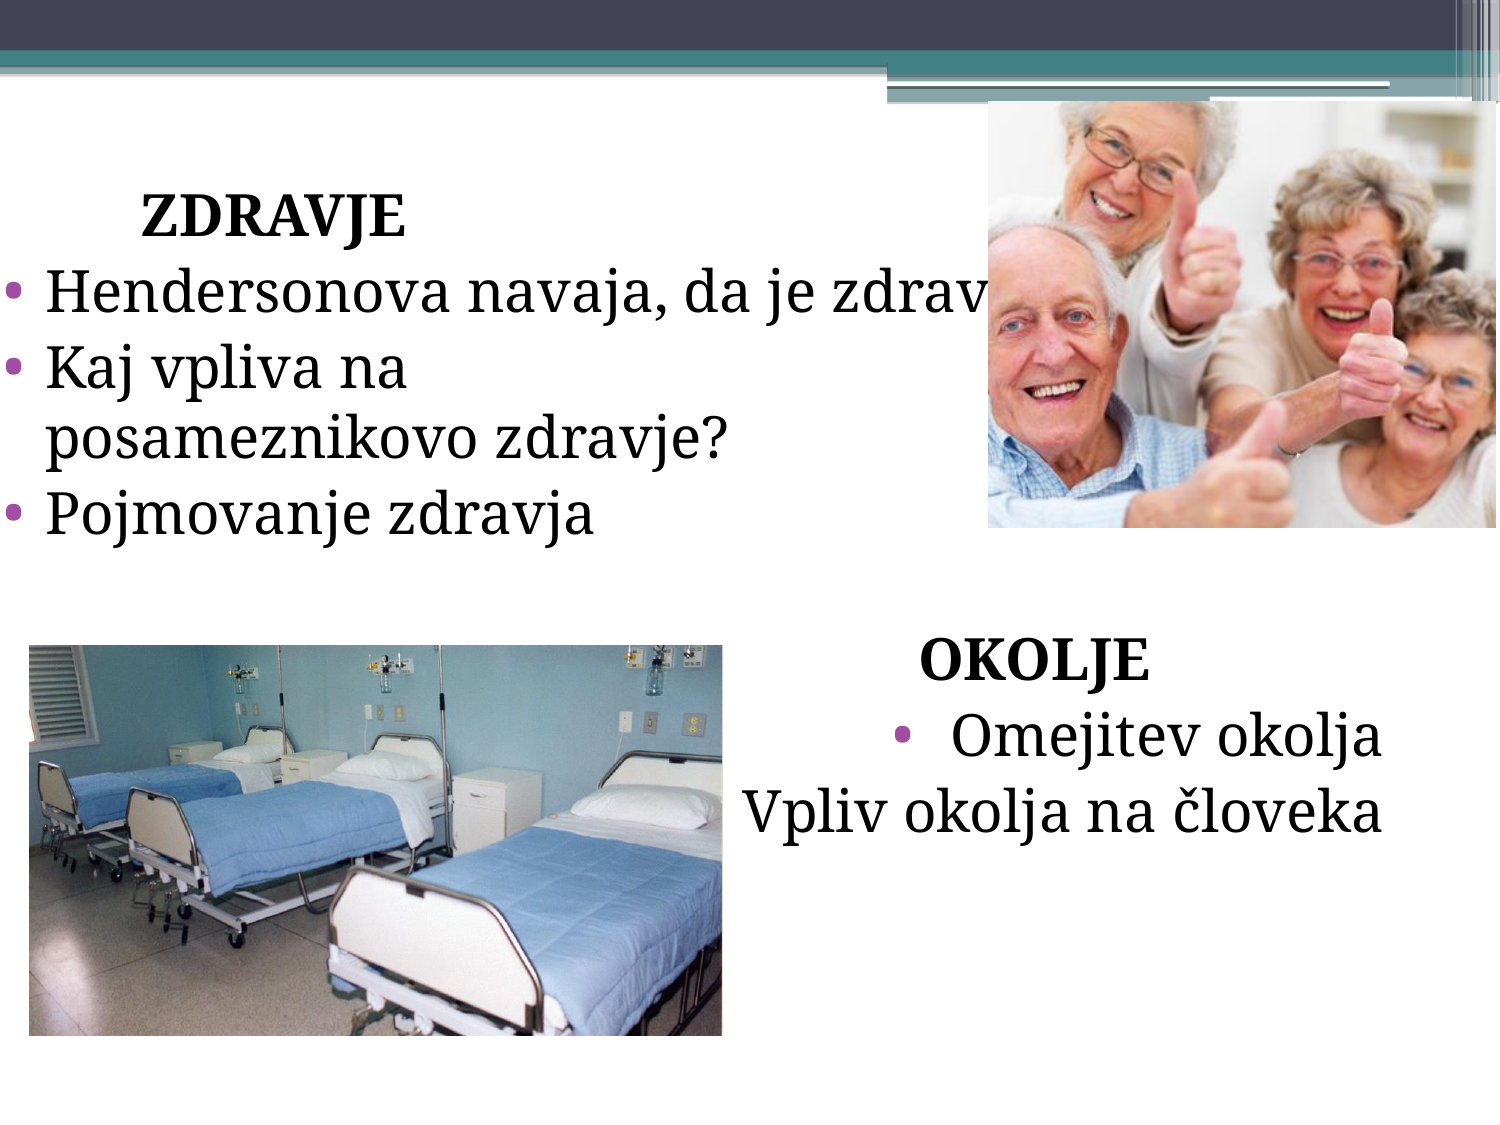

# ZDRAVJE
Hendersonova navaja, da je zdravje…
Kaj vpliva na
posameznikovo zdravje?
Pojmovanje zdravja
 OKOLJE
 Omejitev okolja
 Vpliv okolja na človeka